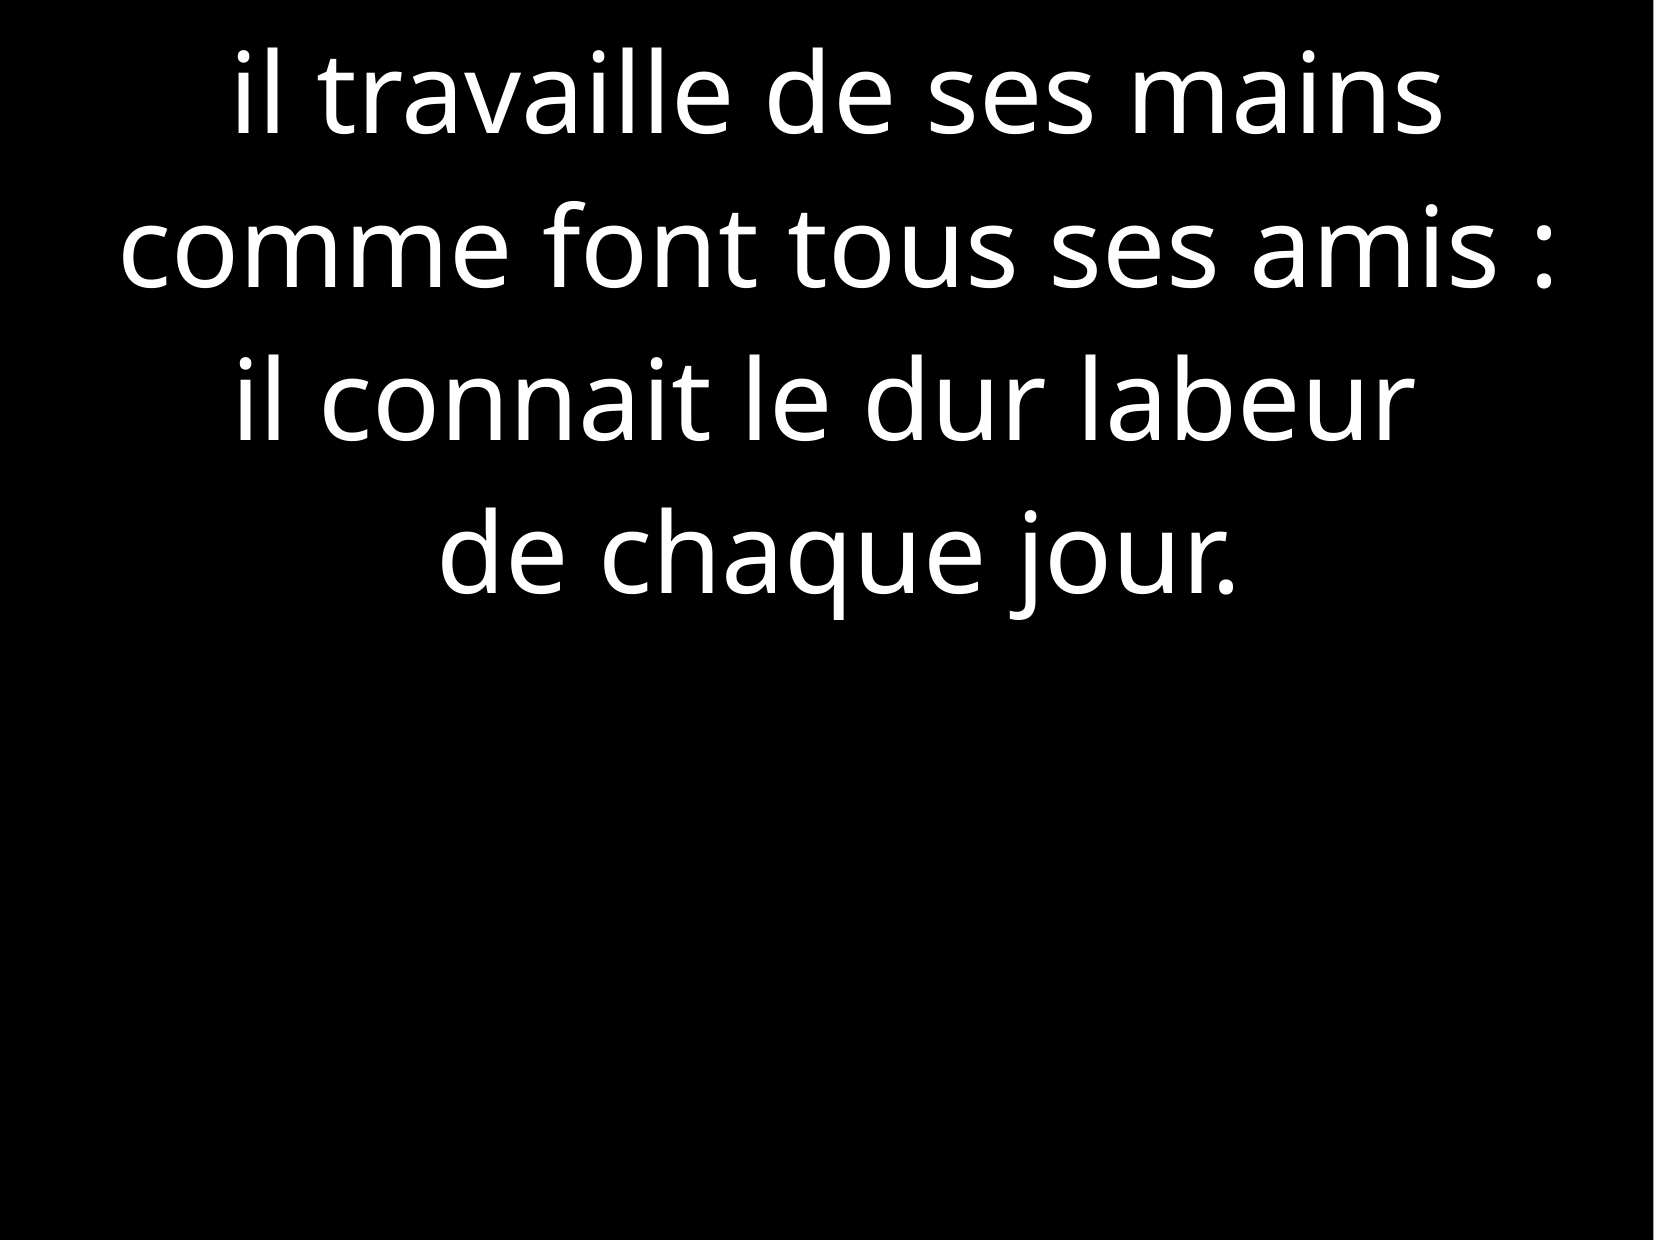

# il travaille de ses mains comme font tous ses amis :
il connait le dur labeur
de chaque jour.